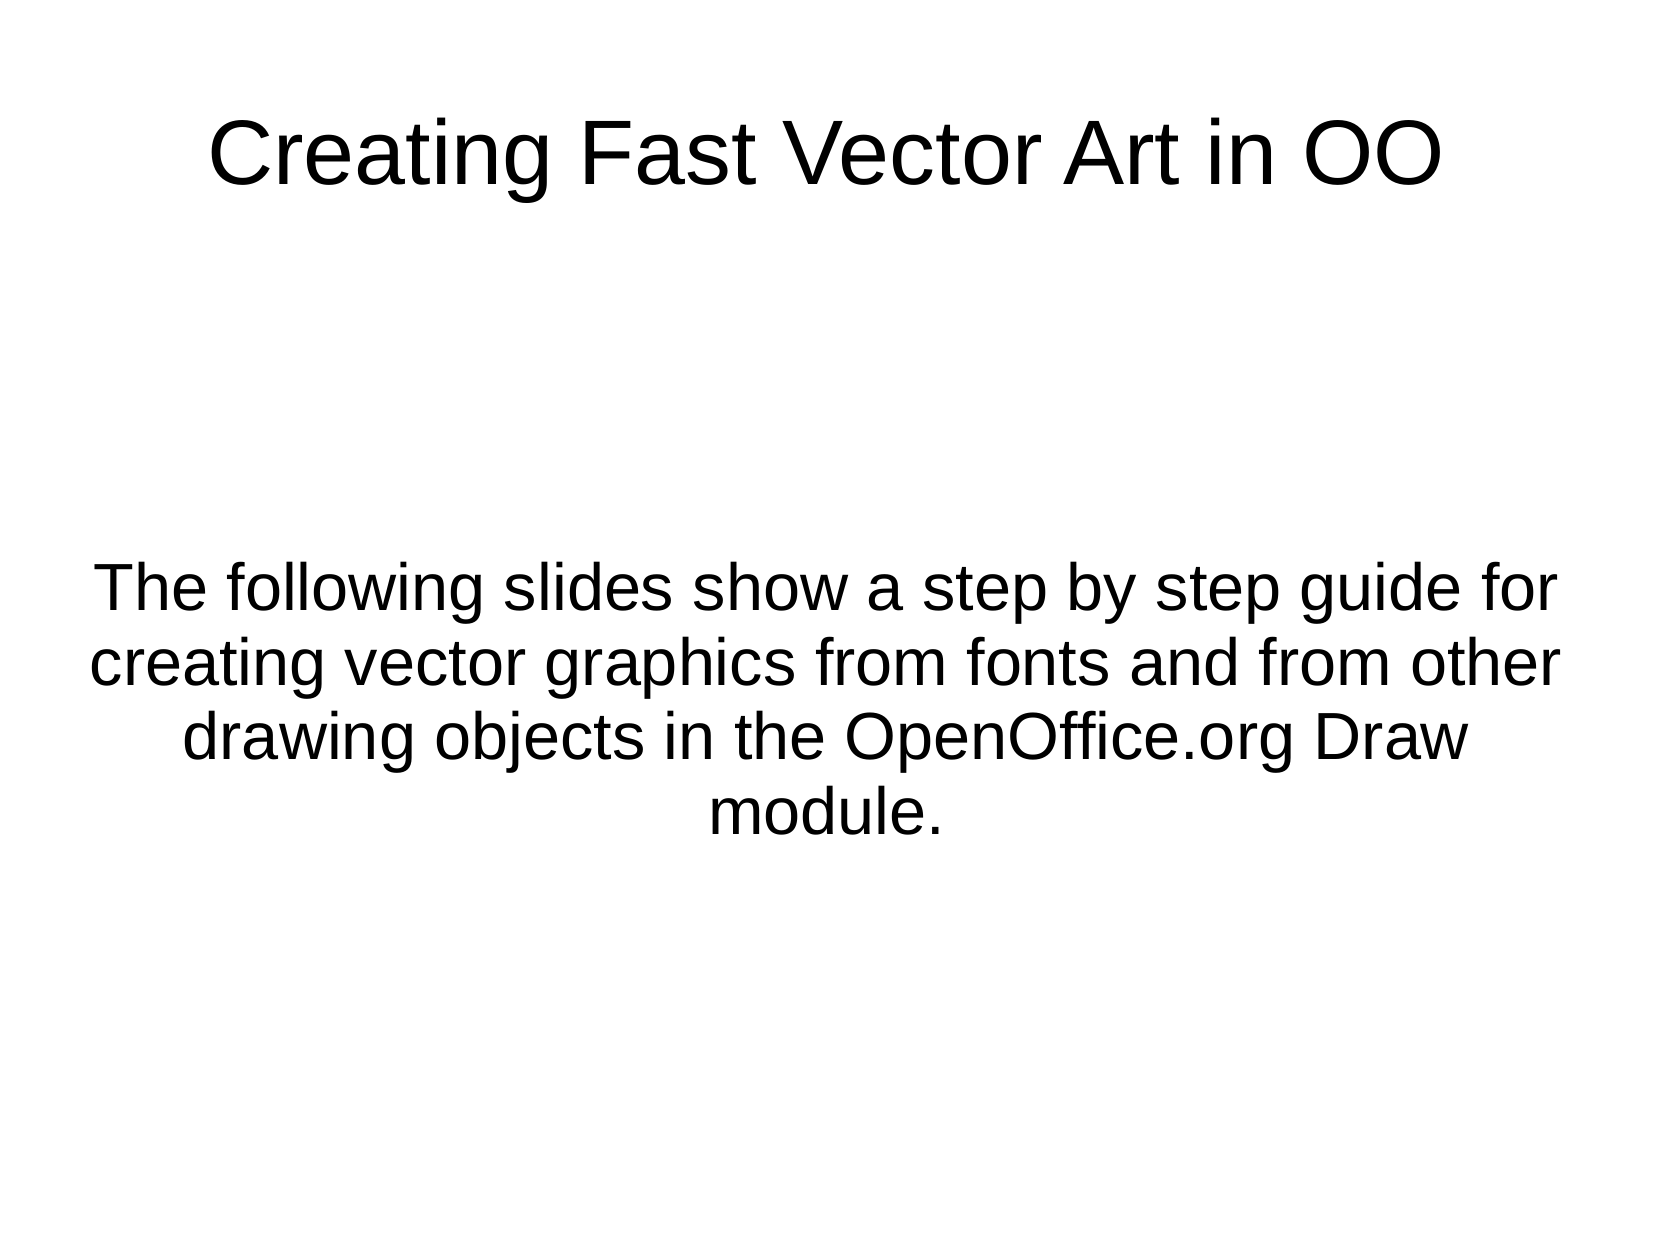

# Creating Fast Vector Art in OO
The following slides show a step by step guide for creating vector graphics from fonts and from other drawing objects in the OpenOffice.org Draw module.